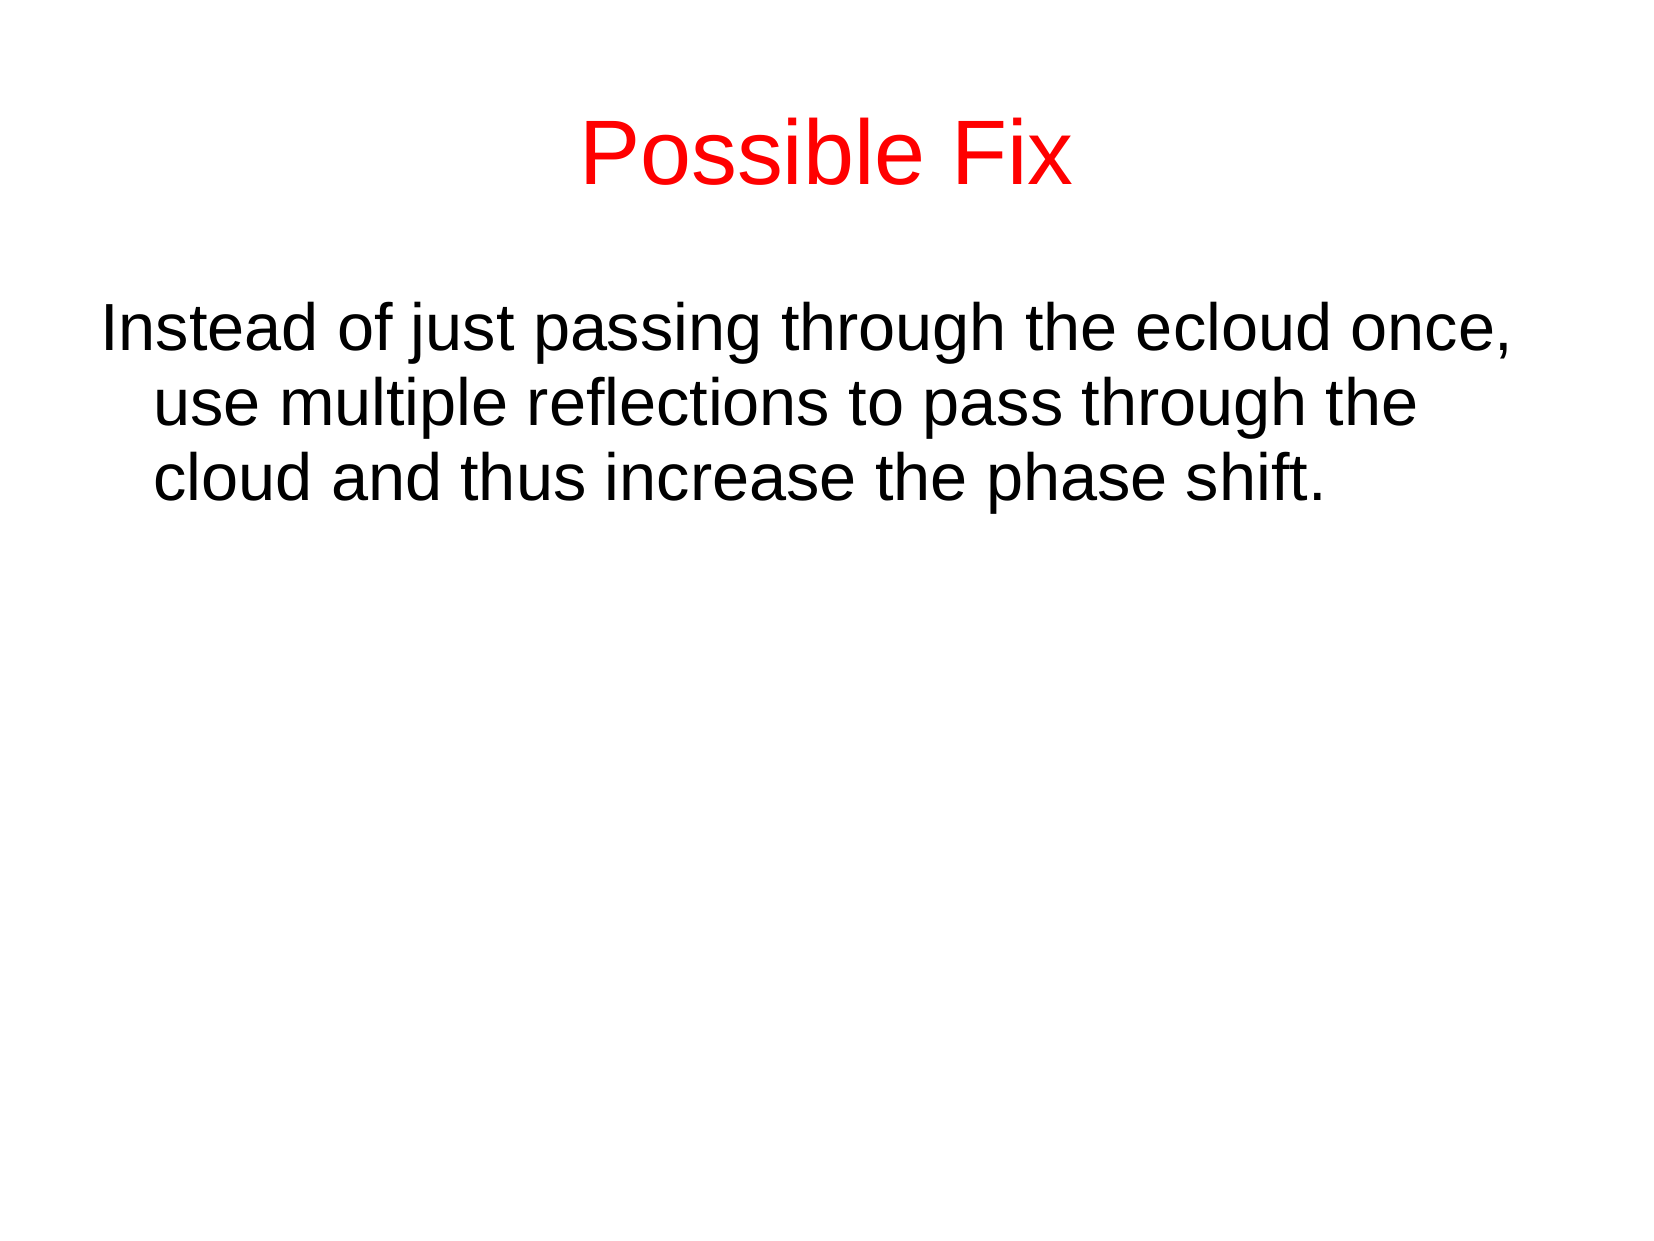

# Possible Fix
Instead of just passing through the ecloud once, use multiple reflections to pass through the cloud and thus increase the phase shift.